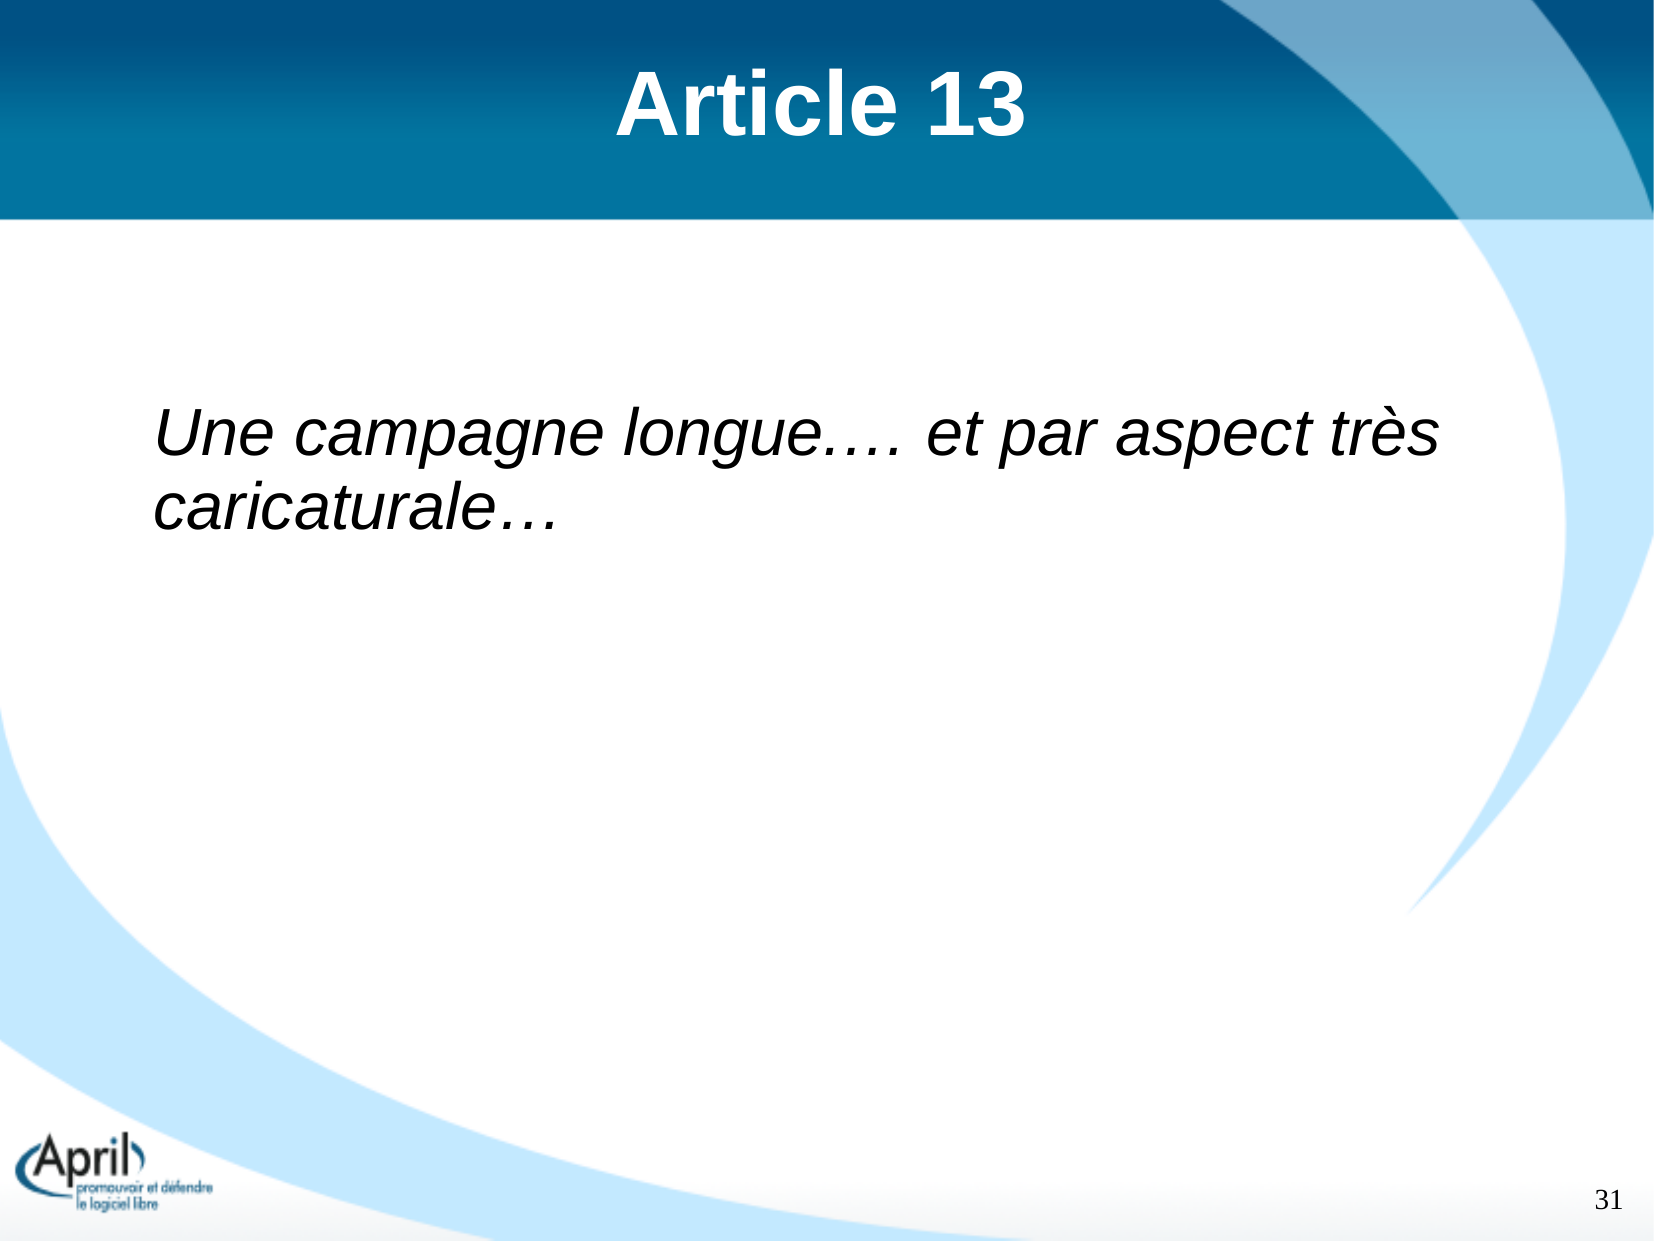

# Article 13
Une campagne longue.… et par aspect très caricaturale…
31